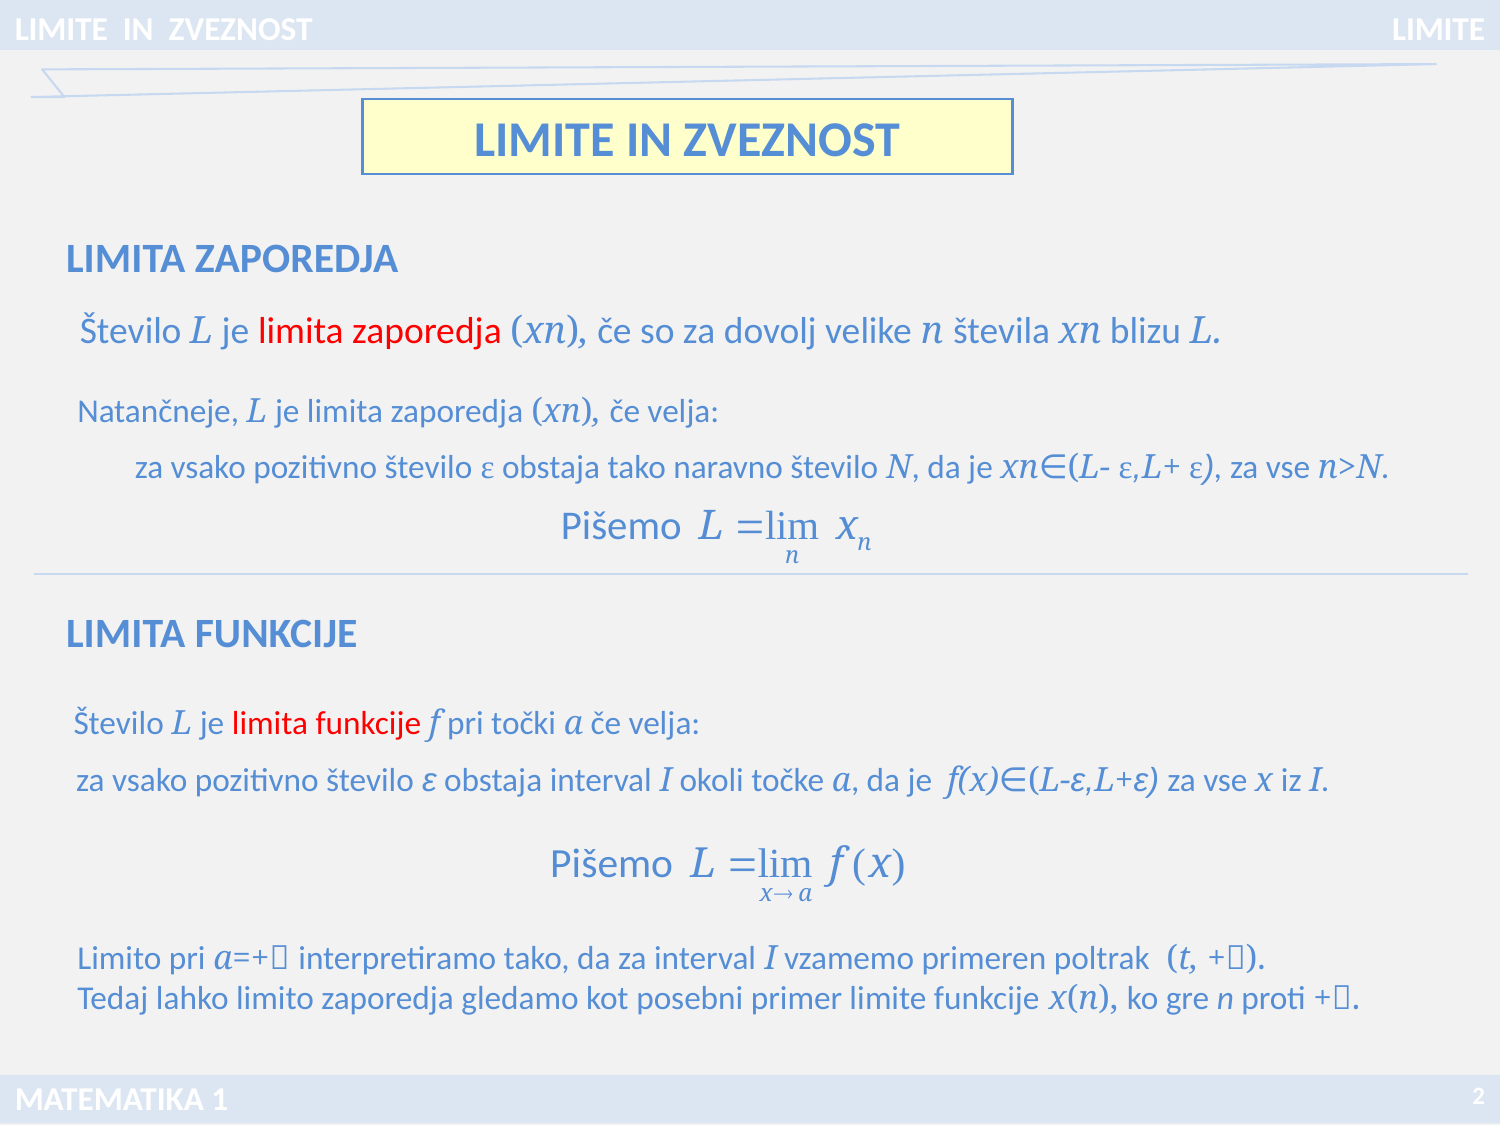

LIMITE IN ZVEZNOST
LIMITE
LIMITE IN ZVEZNOST
LIMITA ZAPOREDJA
Število L je limita zaporedja (xn), če so za dovolj velike n števila xn blizu L.
Natančneje, L je limita zaporedja (xn), če velja:
za vsako pozitivno število ε obstaja tako naravno število N, da je xn∈(L- ε,L+ ε), za vse n>N.
LIMITA FUNKCIJE
Število L je limita funkcije f pri točki a če velja:
za vsako pozitivno število ε obstaja interval I okoli točke a, da je f(x)∈(L-ε,L+ε) za vse x iz I.
Limito pri a=+ interpretiramo tako, da za interval I vzamemo primeren poltrak (t, +).
Tedaj lahko limito zaporedja gledamo kot posebni primer limite funkcije x(n), ko gre n proti +.
MATEMATIKA 1